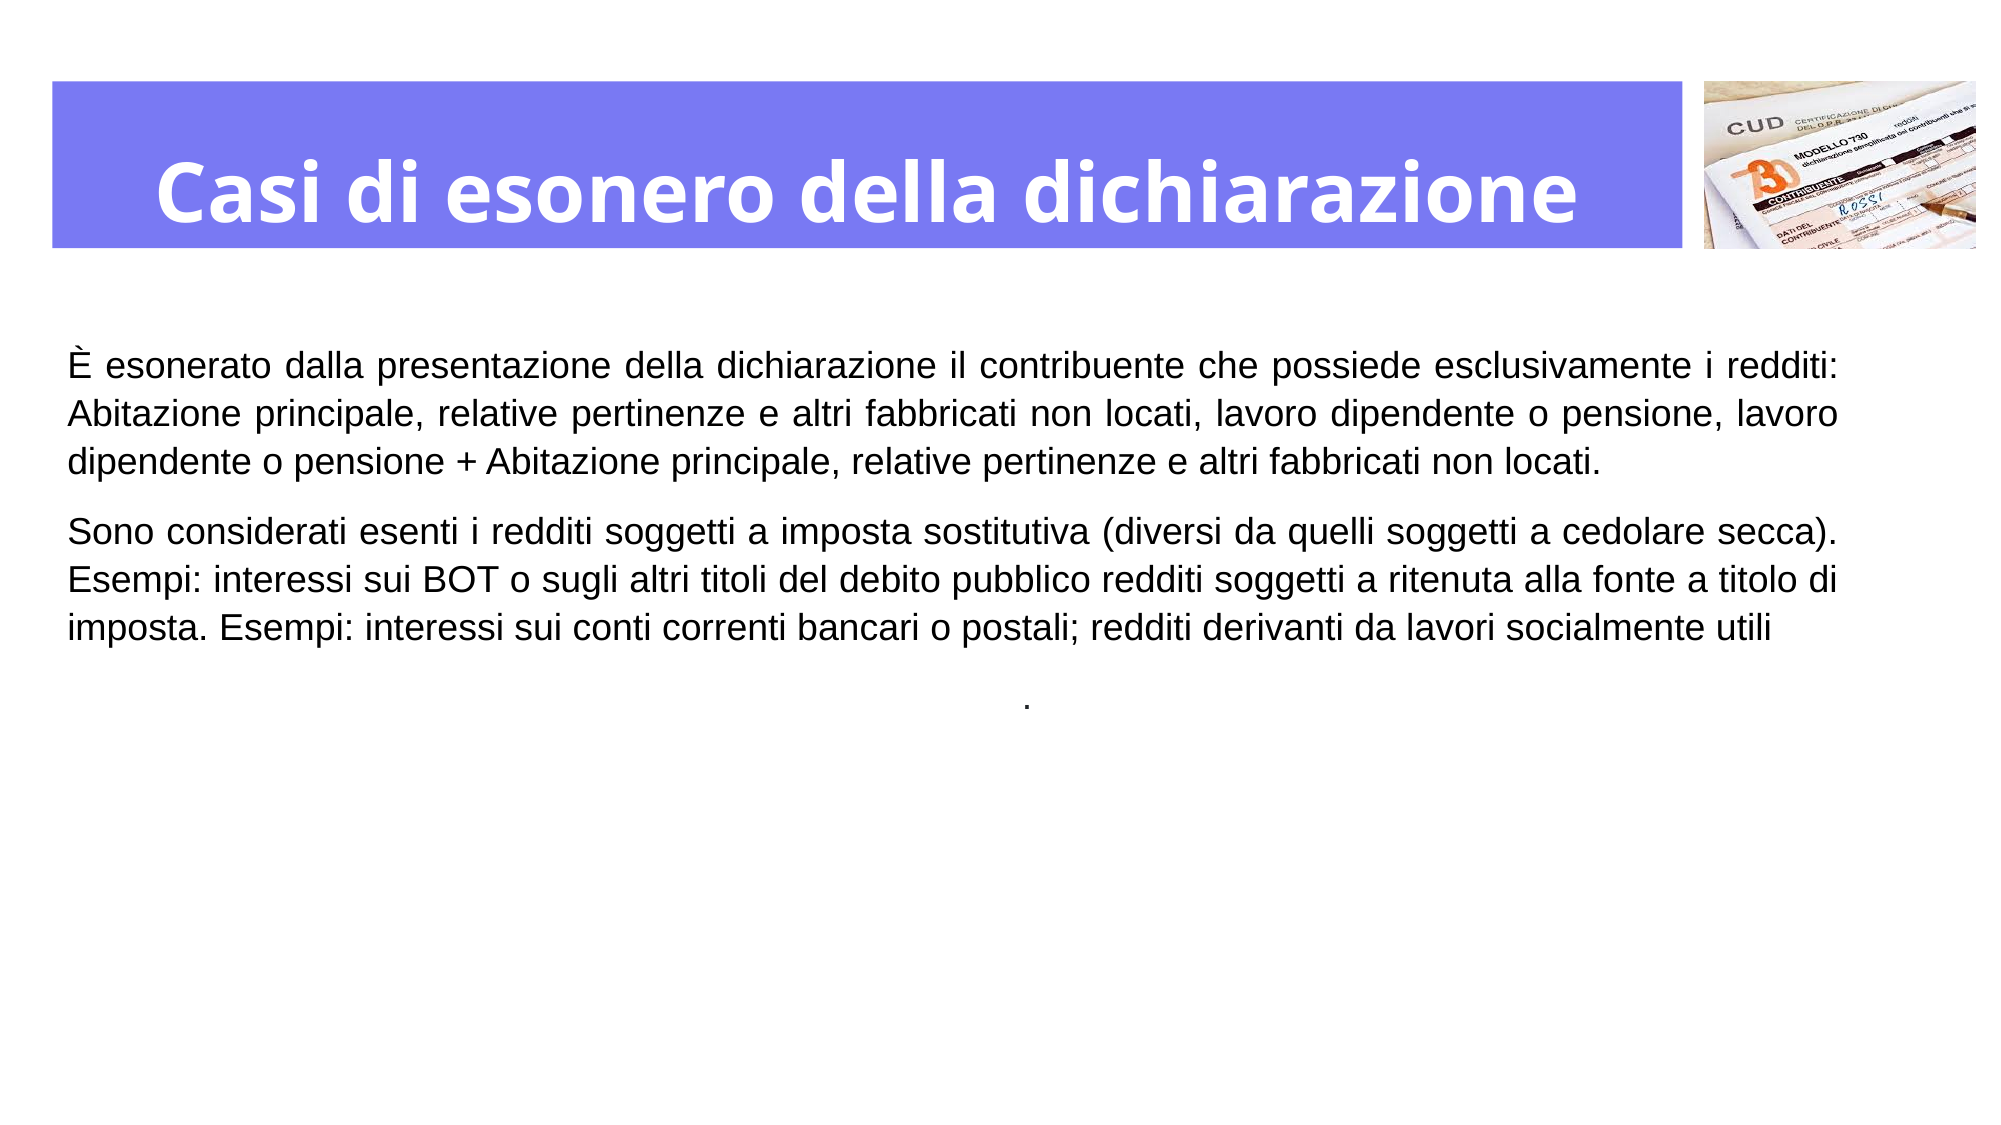

Casi di esonero della dichiarazione
[unsupported chart]
# È esonerato dalla presentazione della dichiarazione il contribuente che possiede esclusivamente i redditi: Abitazione principale, relative pertinenze e altri fabbricati non locati, lavoro dipendente o pensione, lavoro dipendente o pensione + Abitazione principale, relative pertinenze e altri fabbricati non locati.
Sono considerati esenti i redditi soggetti a imposta sostitutiva (diversi da quelli soggetti a cedolare secca). Esempi: interessi sui BOT o sugli altri titoli del debito pubblico redditi soggetti a ritenuta alla fonte a titolo di imposta. Esempi: interessi sui conti correnti bancari o postali; redditi derivanti da lavori socialmente utili
.